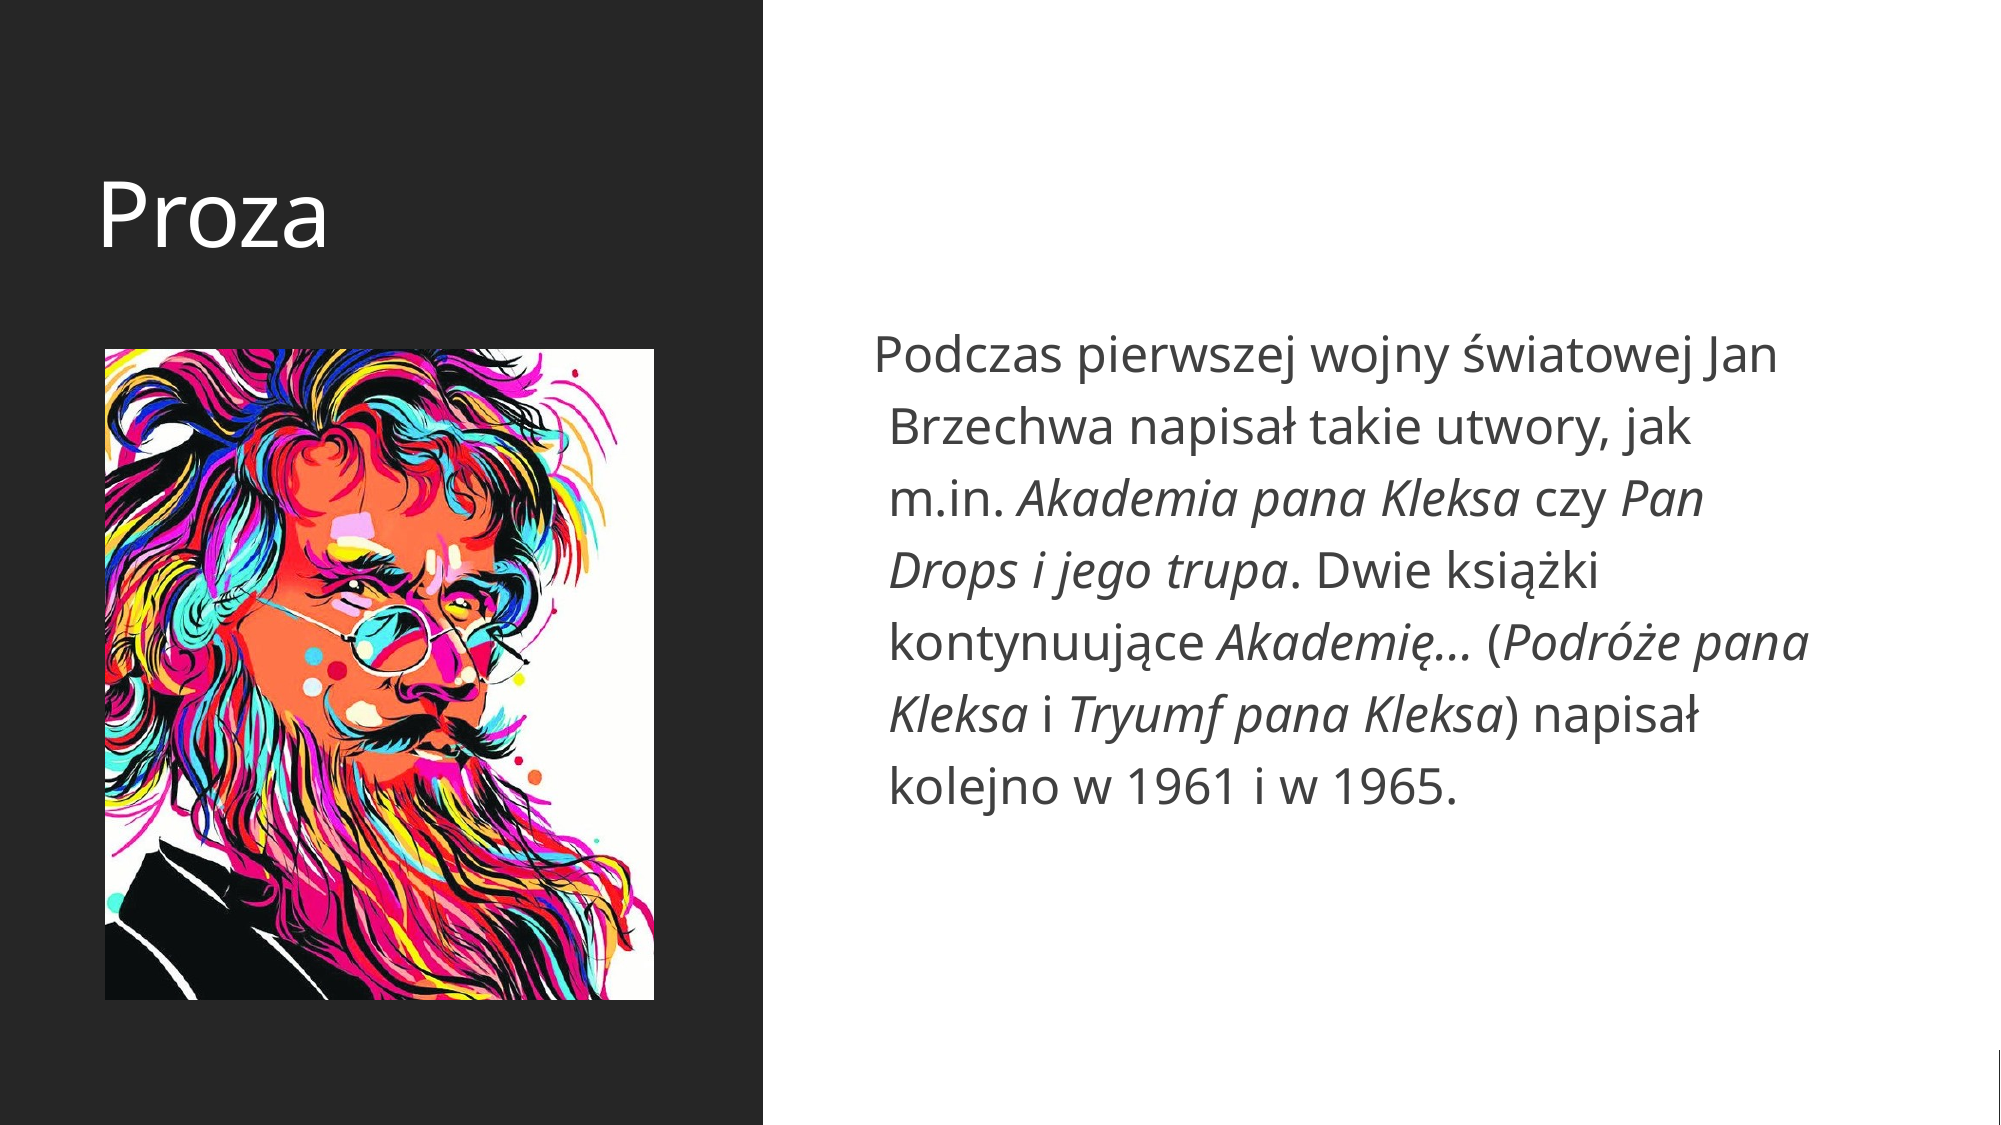

# Proza
Podczas pierwszej wojny światowej Jan Brzechwa napisał takie utwory, jak m.in. Akademia pana Kleksa czy Pan Drops i jego trupa. Dwie książki kontynuujące Akademię... (Podróże pana Kleksa i Tryumf pana Kleksa) napisał kolejno w 1961 i w 1965.